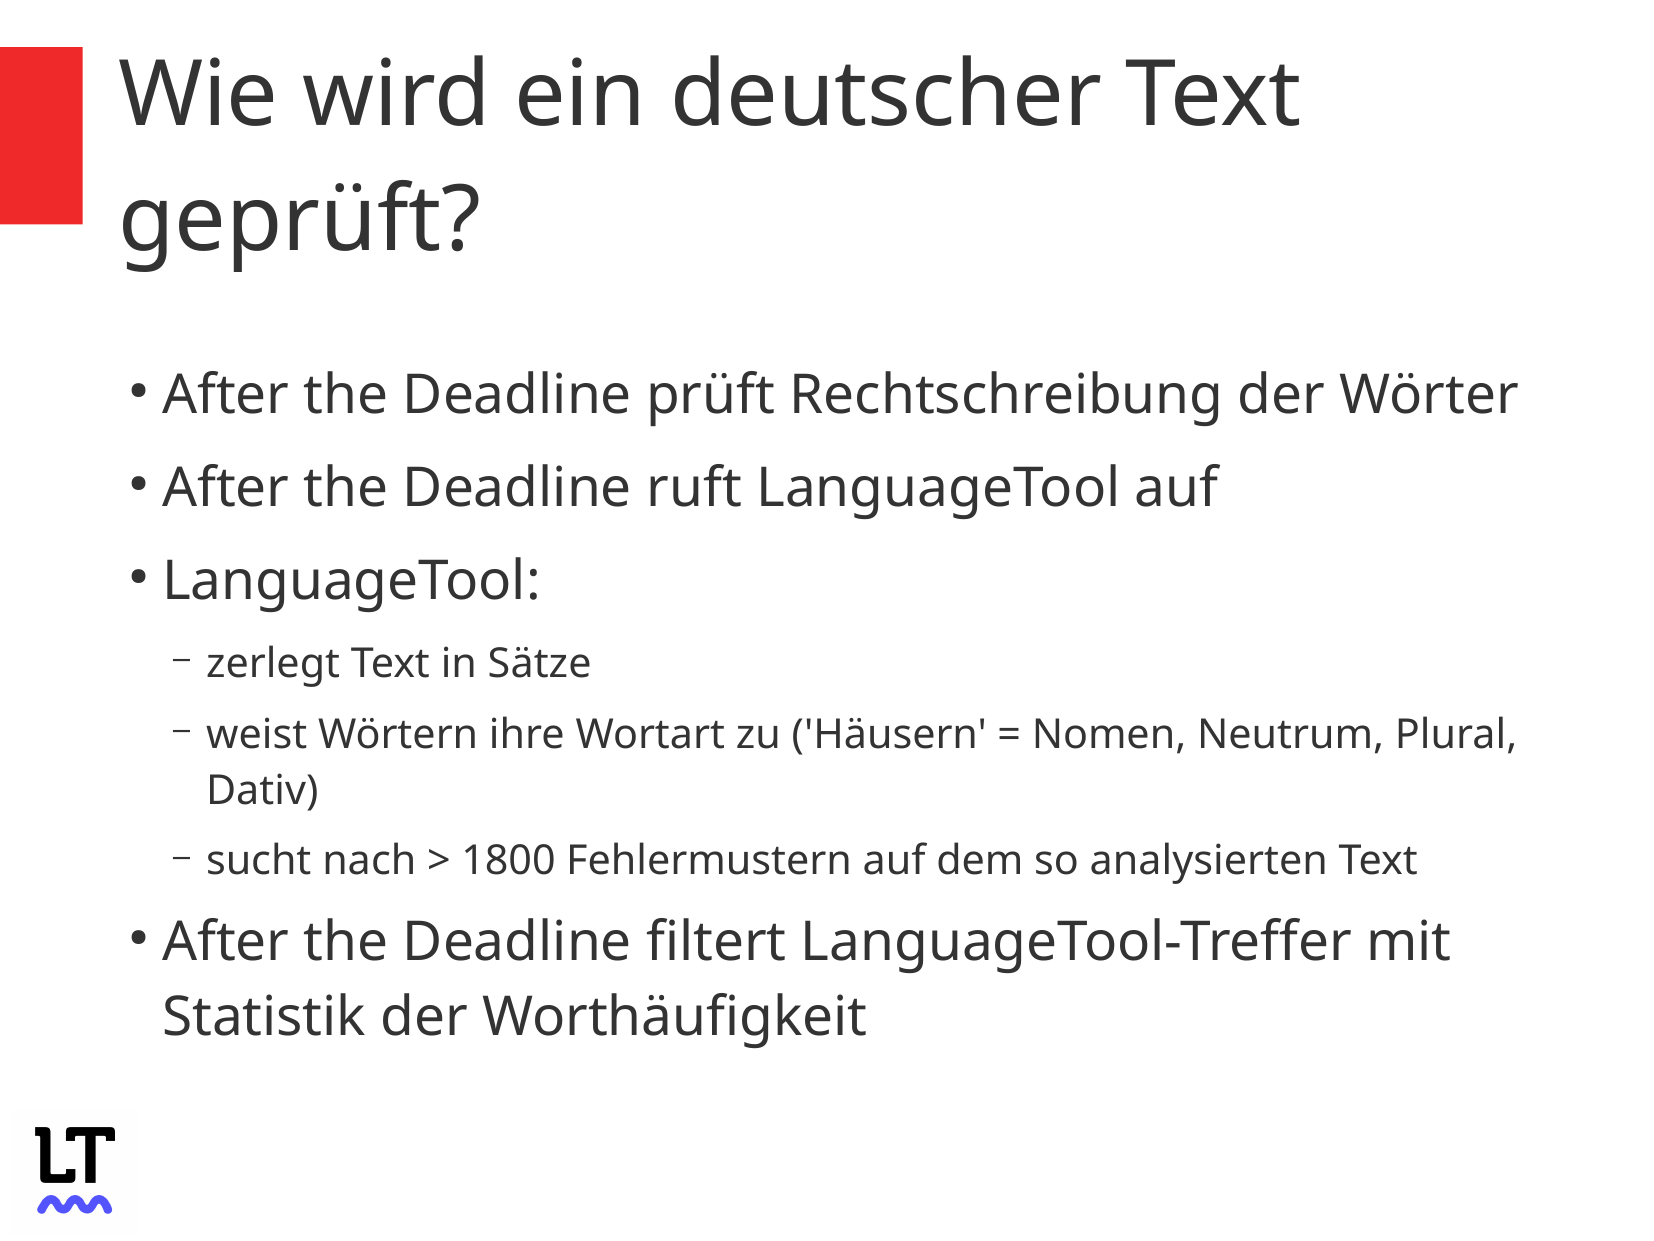

# Wie wird ein deutscher Text geprüft?
After the Deadline prüft Rechtschreibung der Wörter
After the Deadline ruft LanguageTool auf
LanguageTool:
zerlegt Text in Sätze
weist Wörtern ihre Wortart zu ('Häusern' = Nomen, Neutrum, Plural, Dativ)
sucht nach > 1800 Fehlermustern auf dem so analysierten Text
After the Deadline filtert LanguageTool-Treffer mit Statistik der Worthäufigkeit